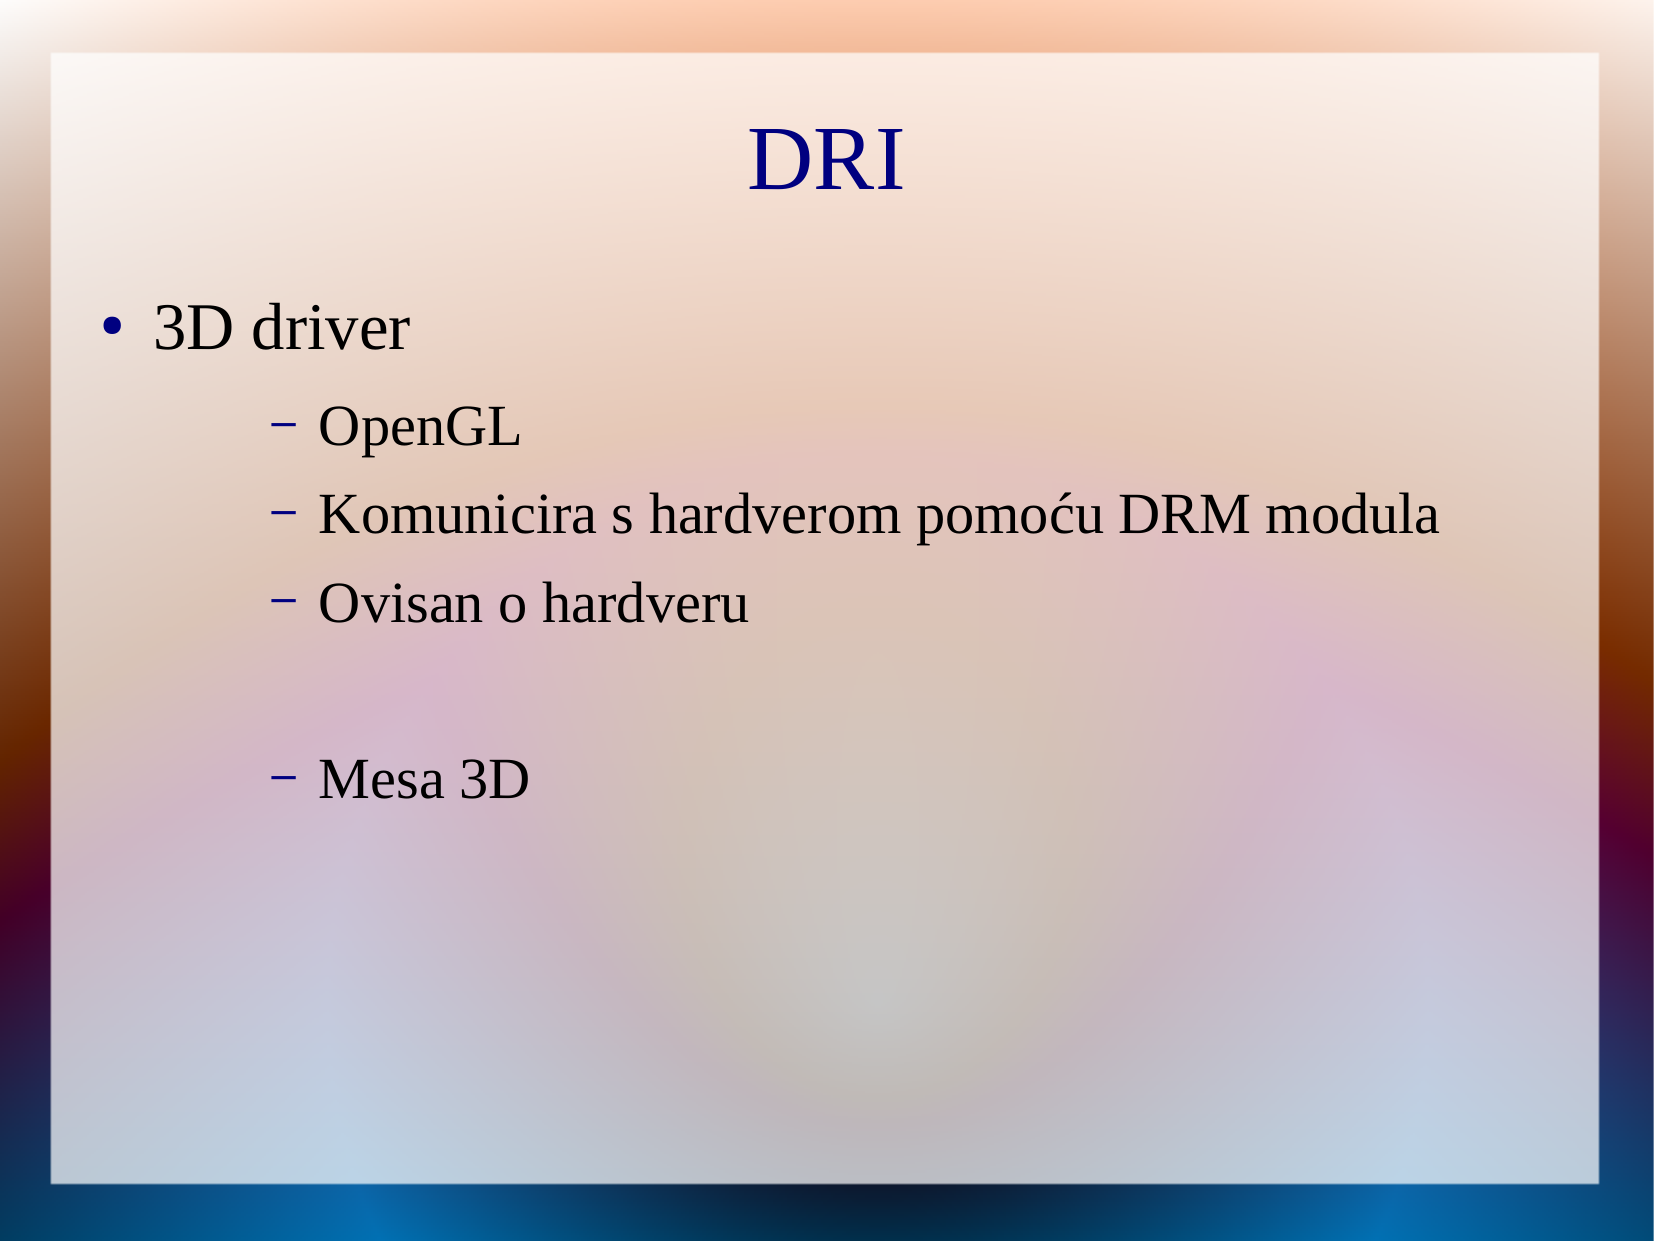

# DRI
3D driver
OpenGL
Komunicira s hardverom pomoću DRM modula
Ovisan o hardveru
Mesa 3D